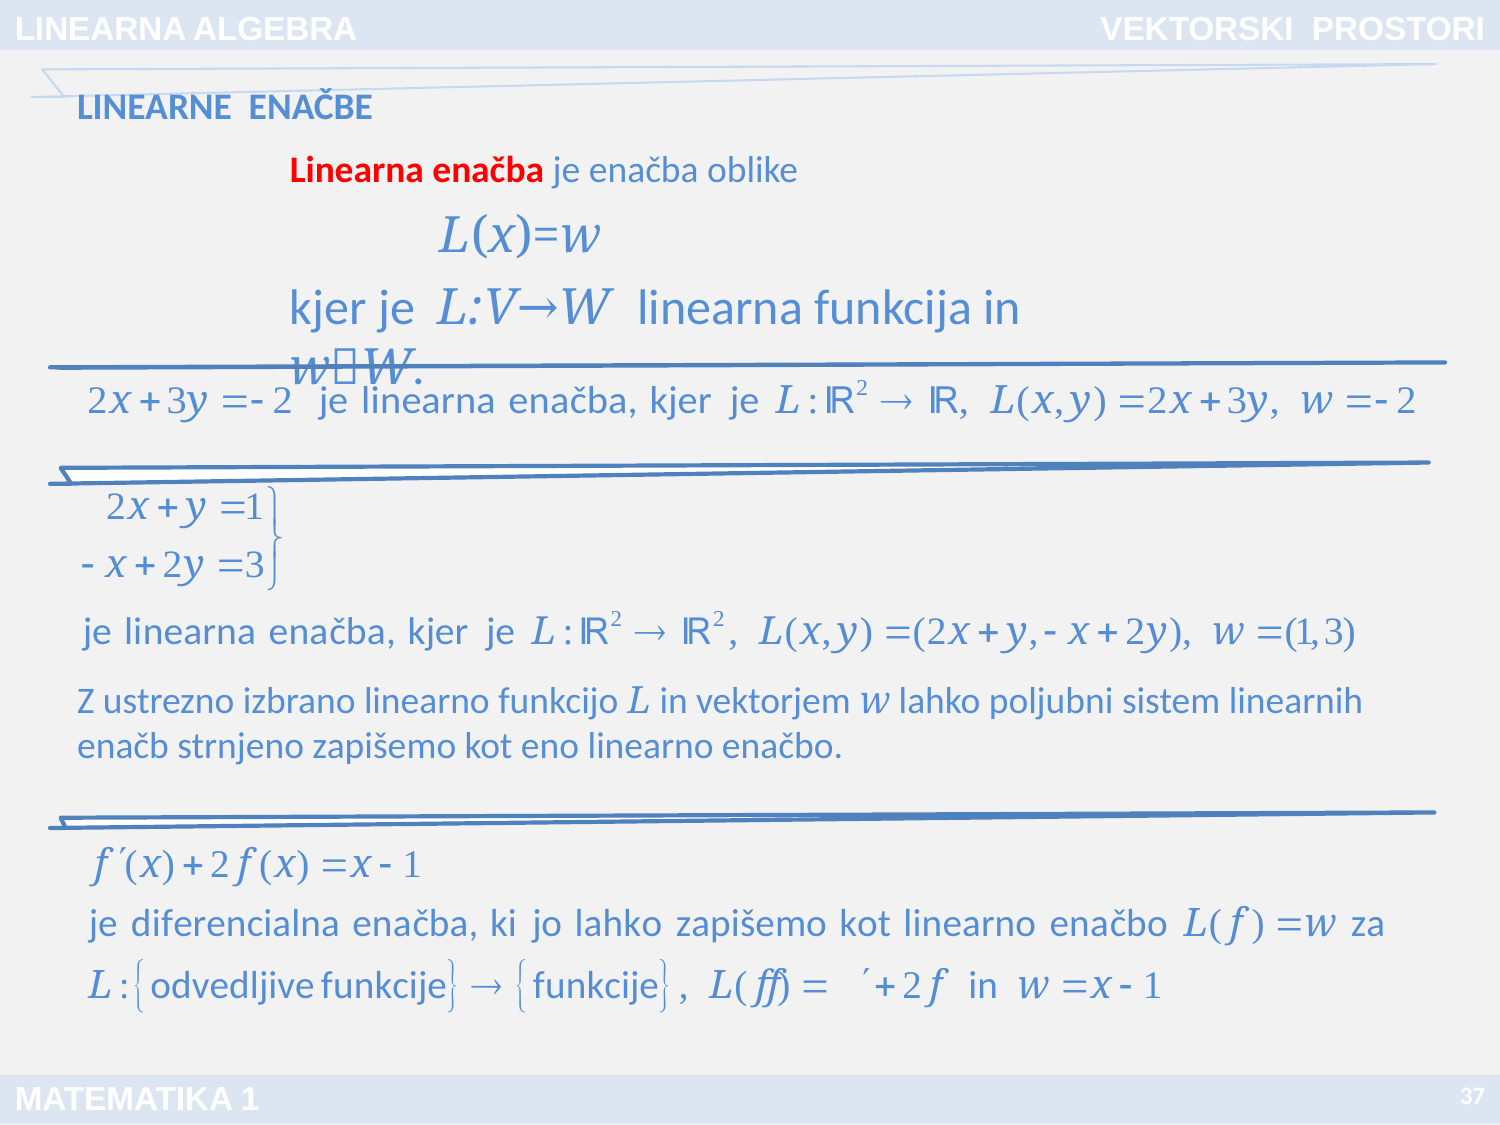

LINEARNA ALGEBRA
VEKTORSKI PROSTORI
LINEARNE ENAČBE
Linearna enačba je enačba oblike
		L(x)=w
kjer je L:V→W linearna funkcija in wW.
Z ustrezno izbrano linearno funkcijo L in vektorjem w lahko poljubni sistem linearnih enačb strnjeno zapišemo kot eno linearno enačbo.
MATEMATIKA 1